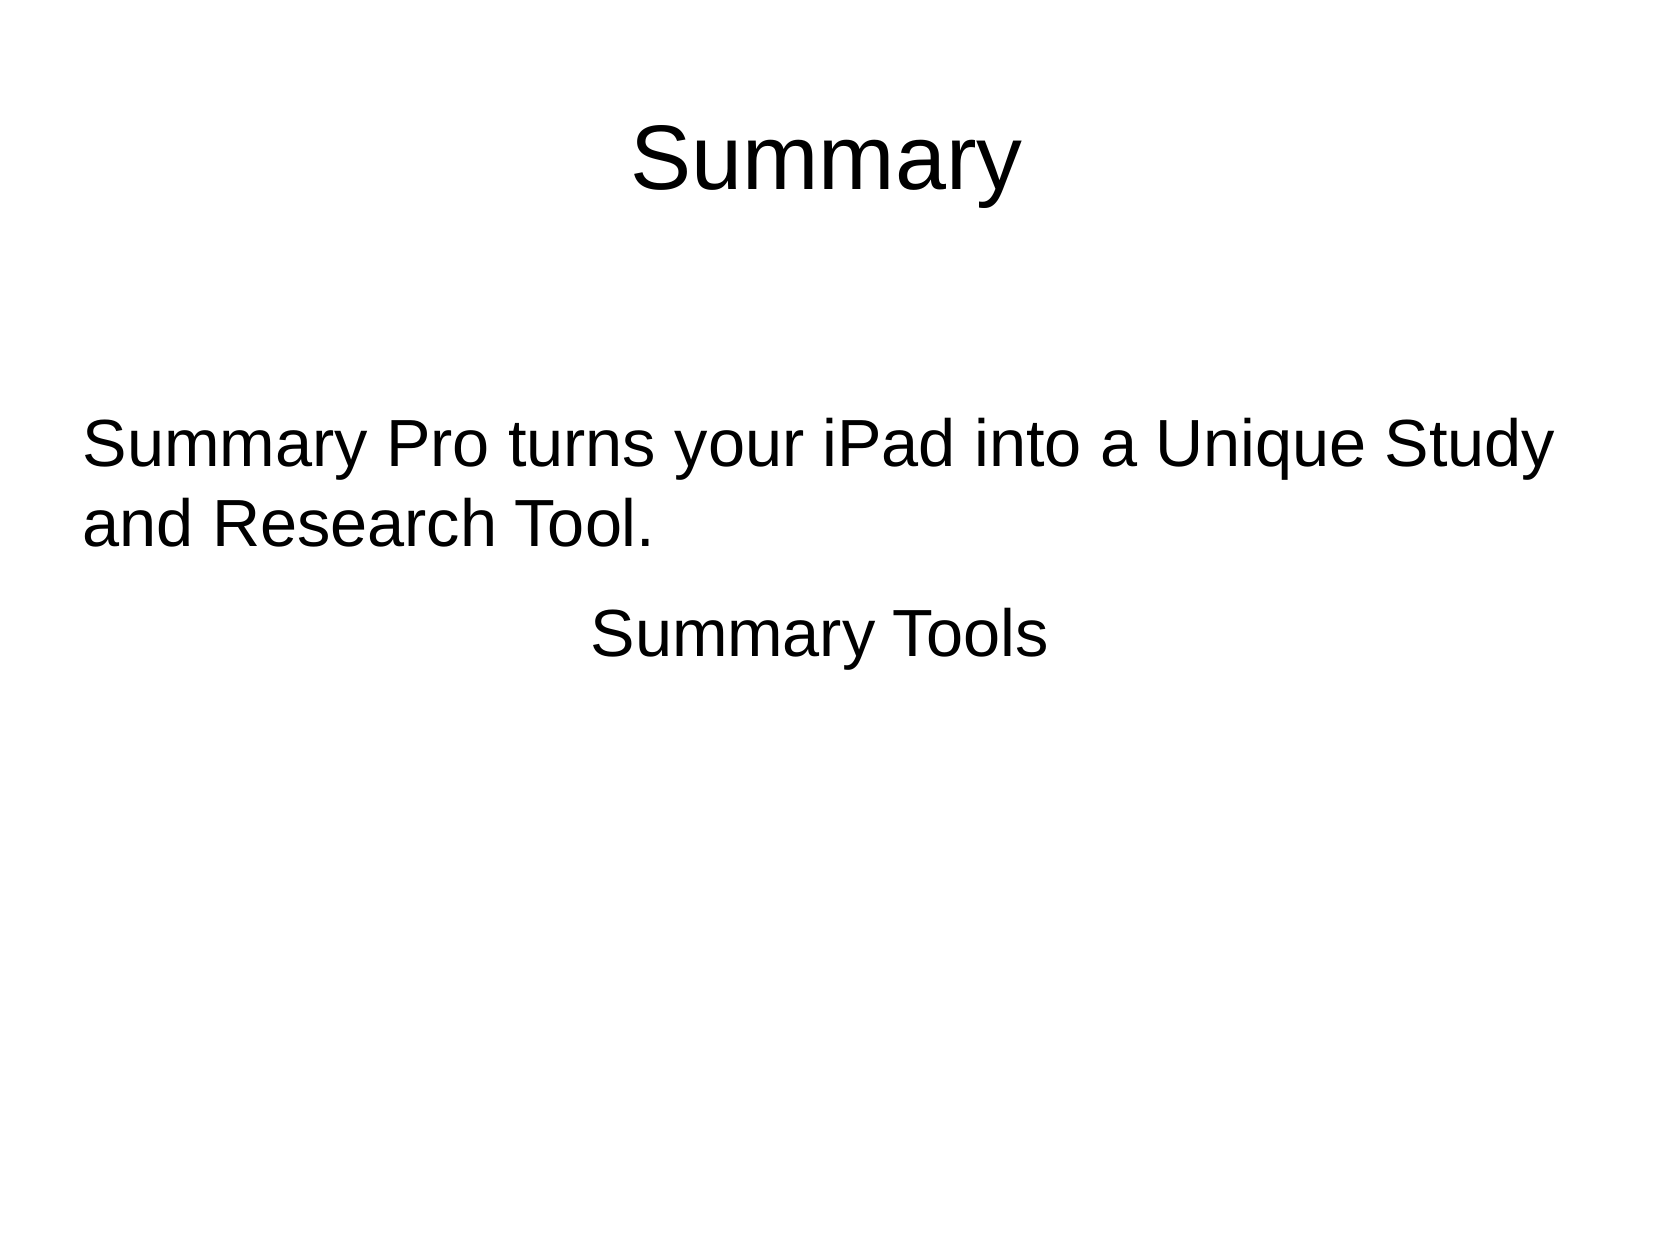

# Summary
Summary Pro turns your iPad into a Unique Study and Research Tool.
Summary Tools